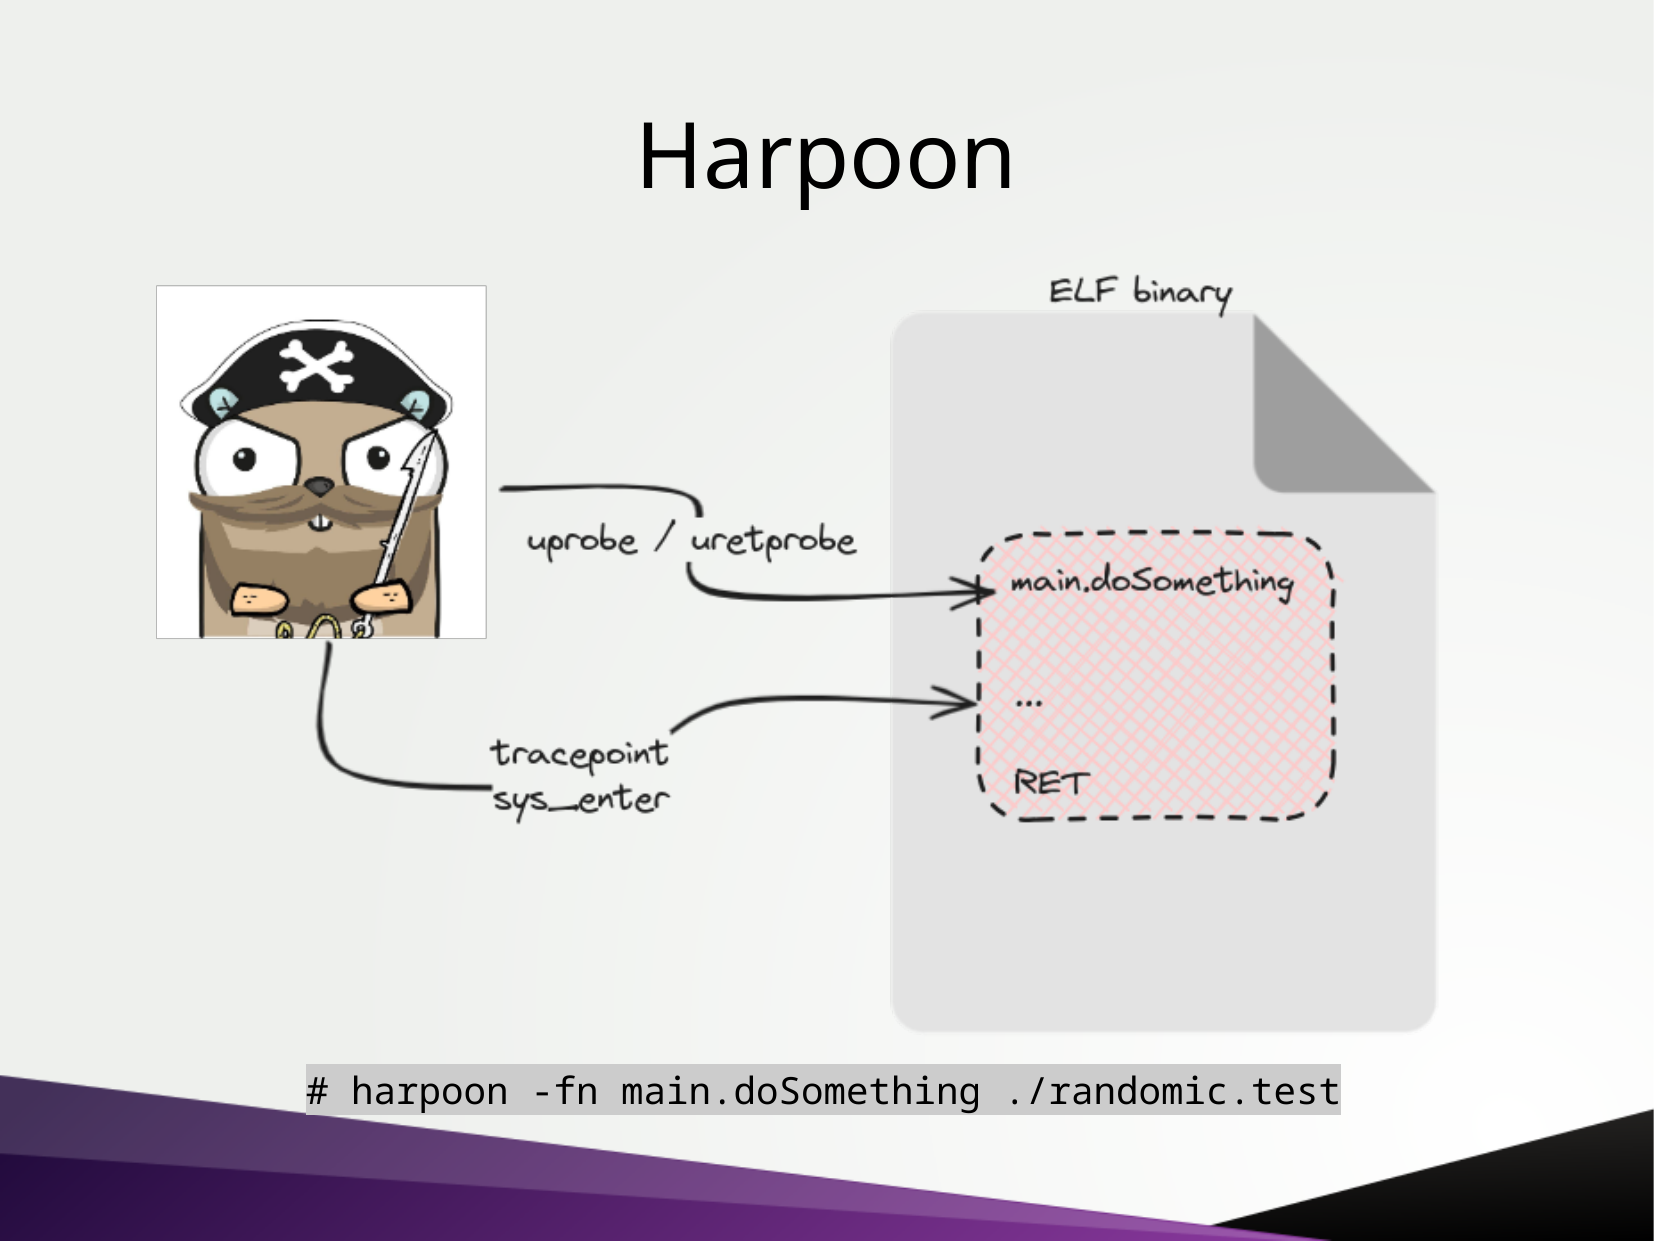

# Harpoon
# harpoon -fn main.doSomething ./randomic.test